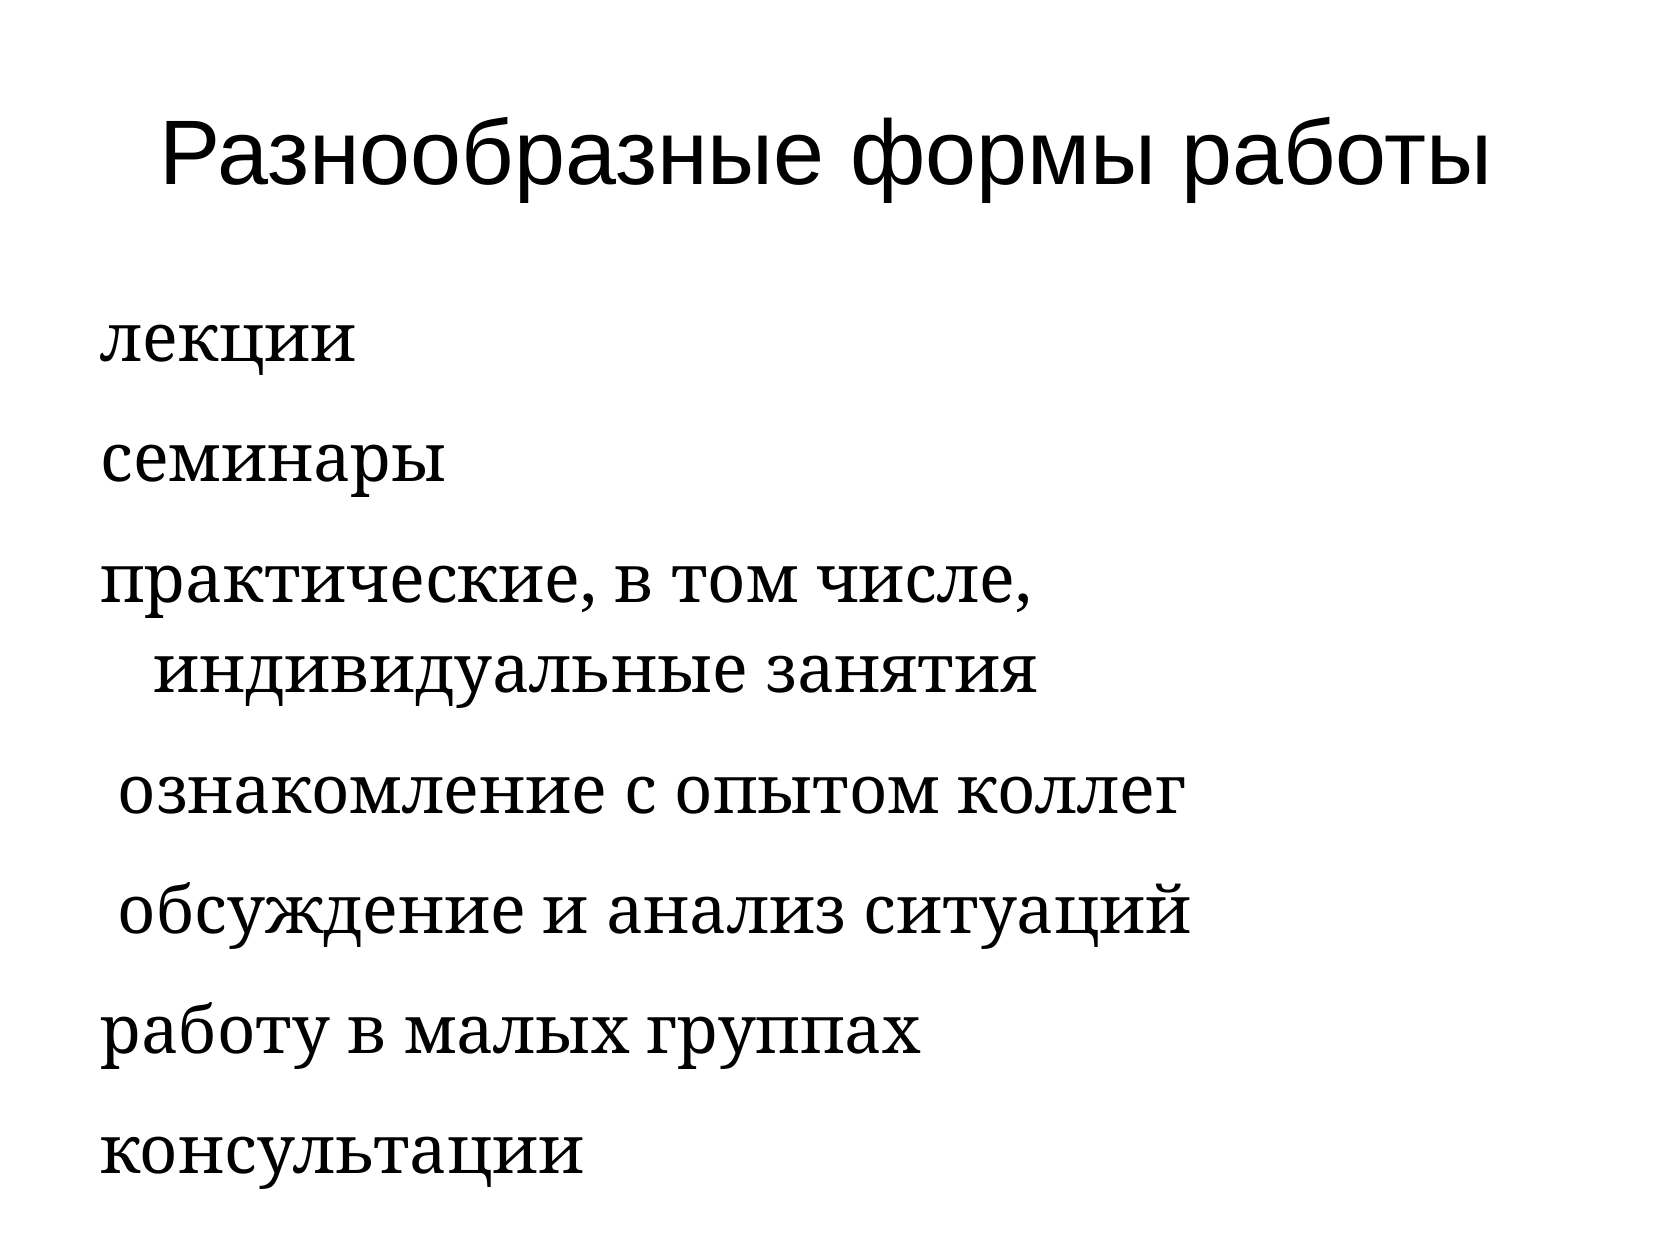

# Разнообразные формы работы
лекции
семинары
практические, в том числе, индивидуальные занятия
 ознакомление с опытом коллег
 обсуждение и анализ ситуаций
работу в малых группах
консультации
элементы дистанционного обучения